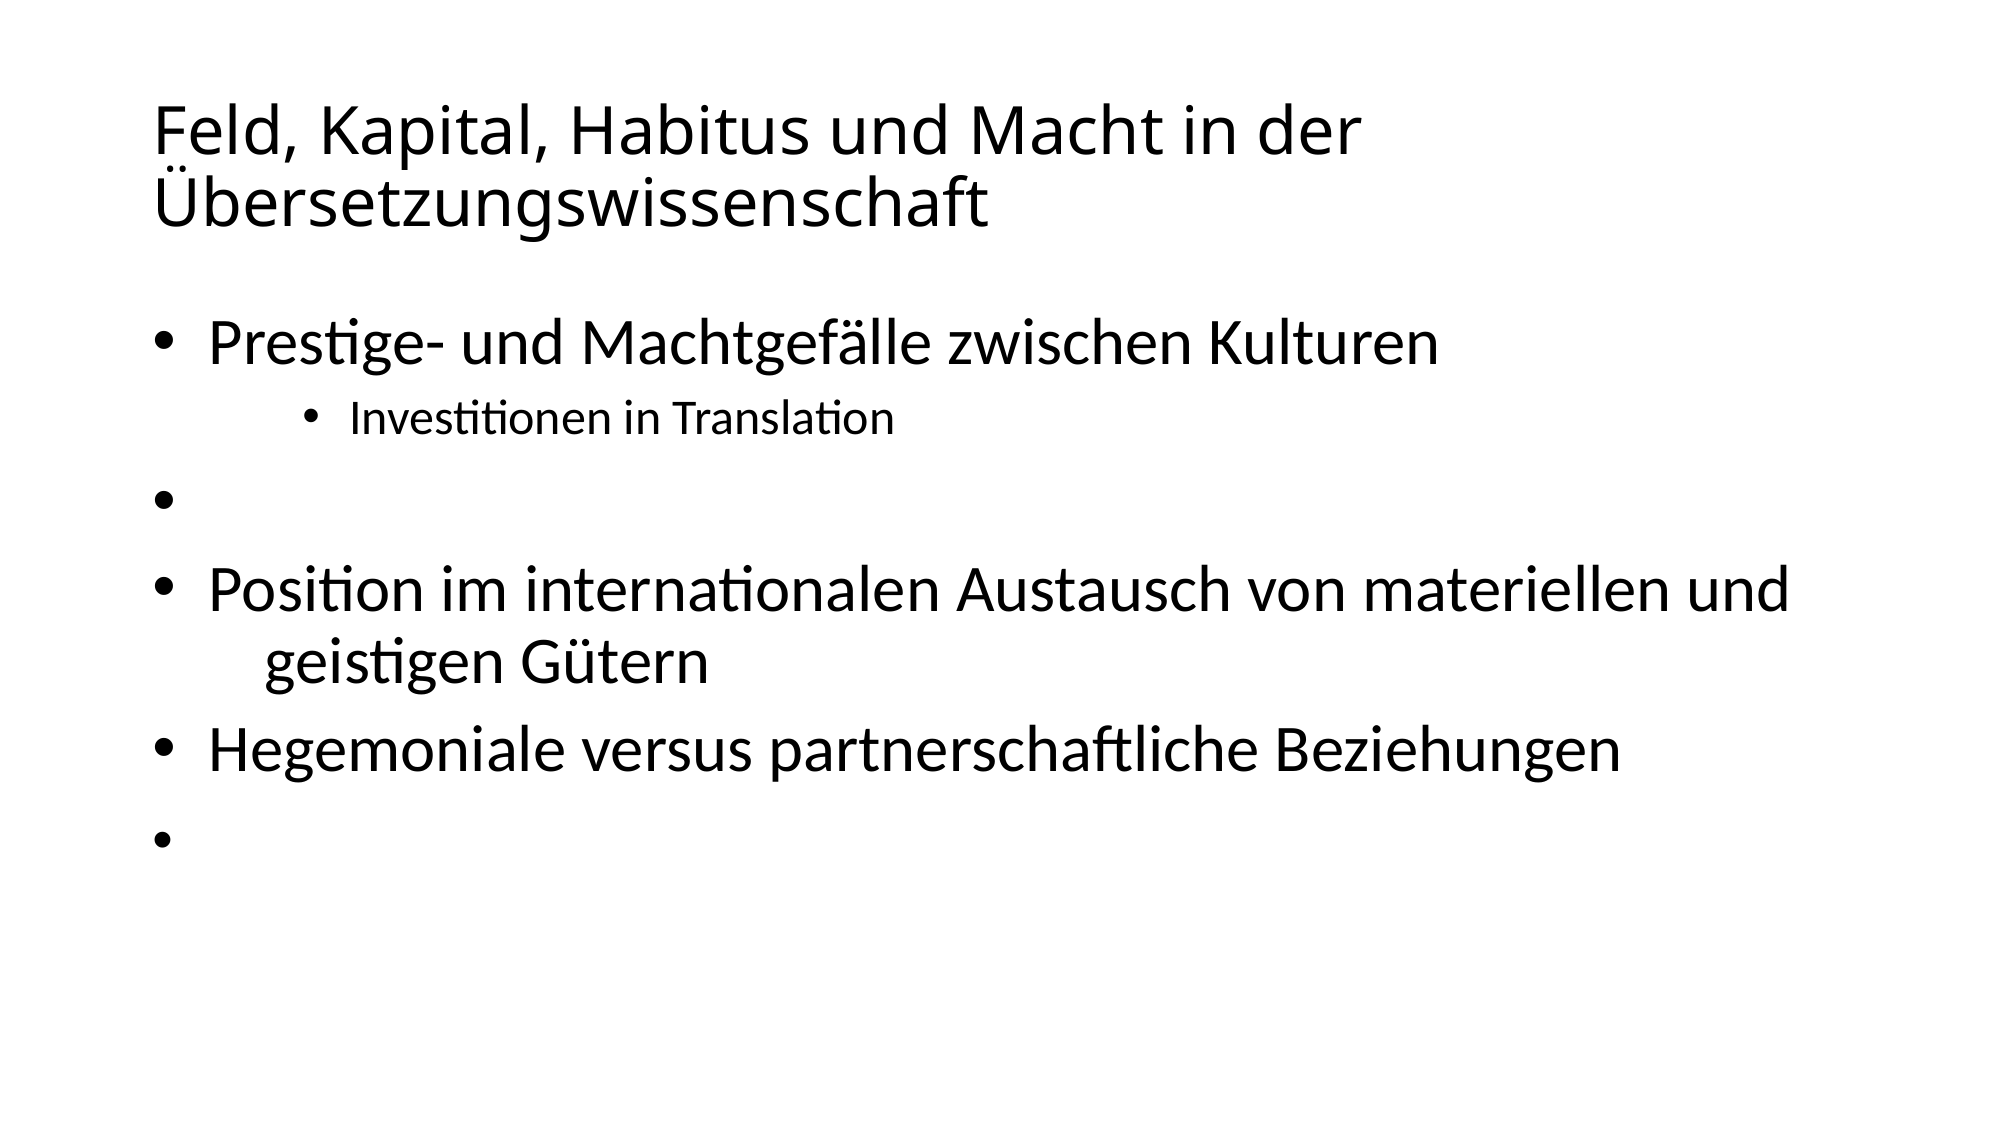

# Feld, Kapital, Habitus und Macht in der Übersetzungswissenschaft
Prestige- und Machtgefälle zwischen Kulturen
Investitionen in Translation
Position im internationalen Austausch von materiellen und geistigen Gütern
Hegemoniale versus partnerschaftliche Beziehungen